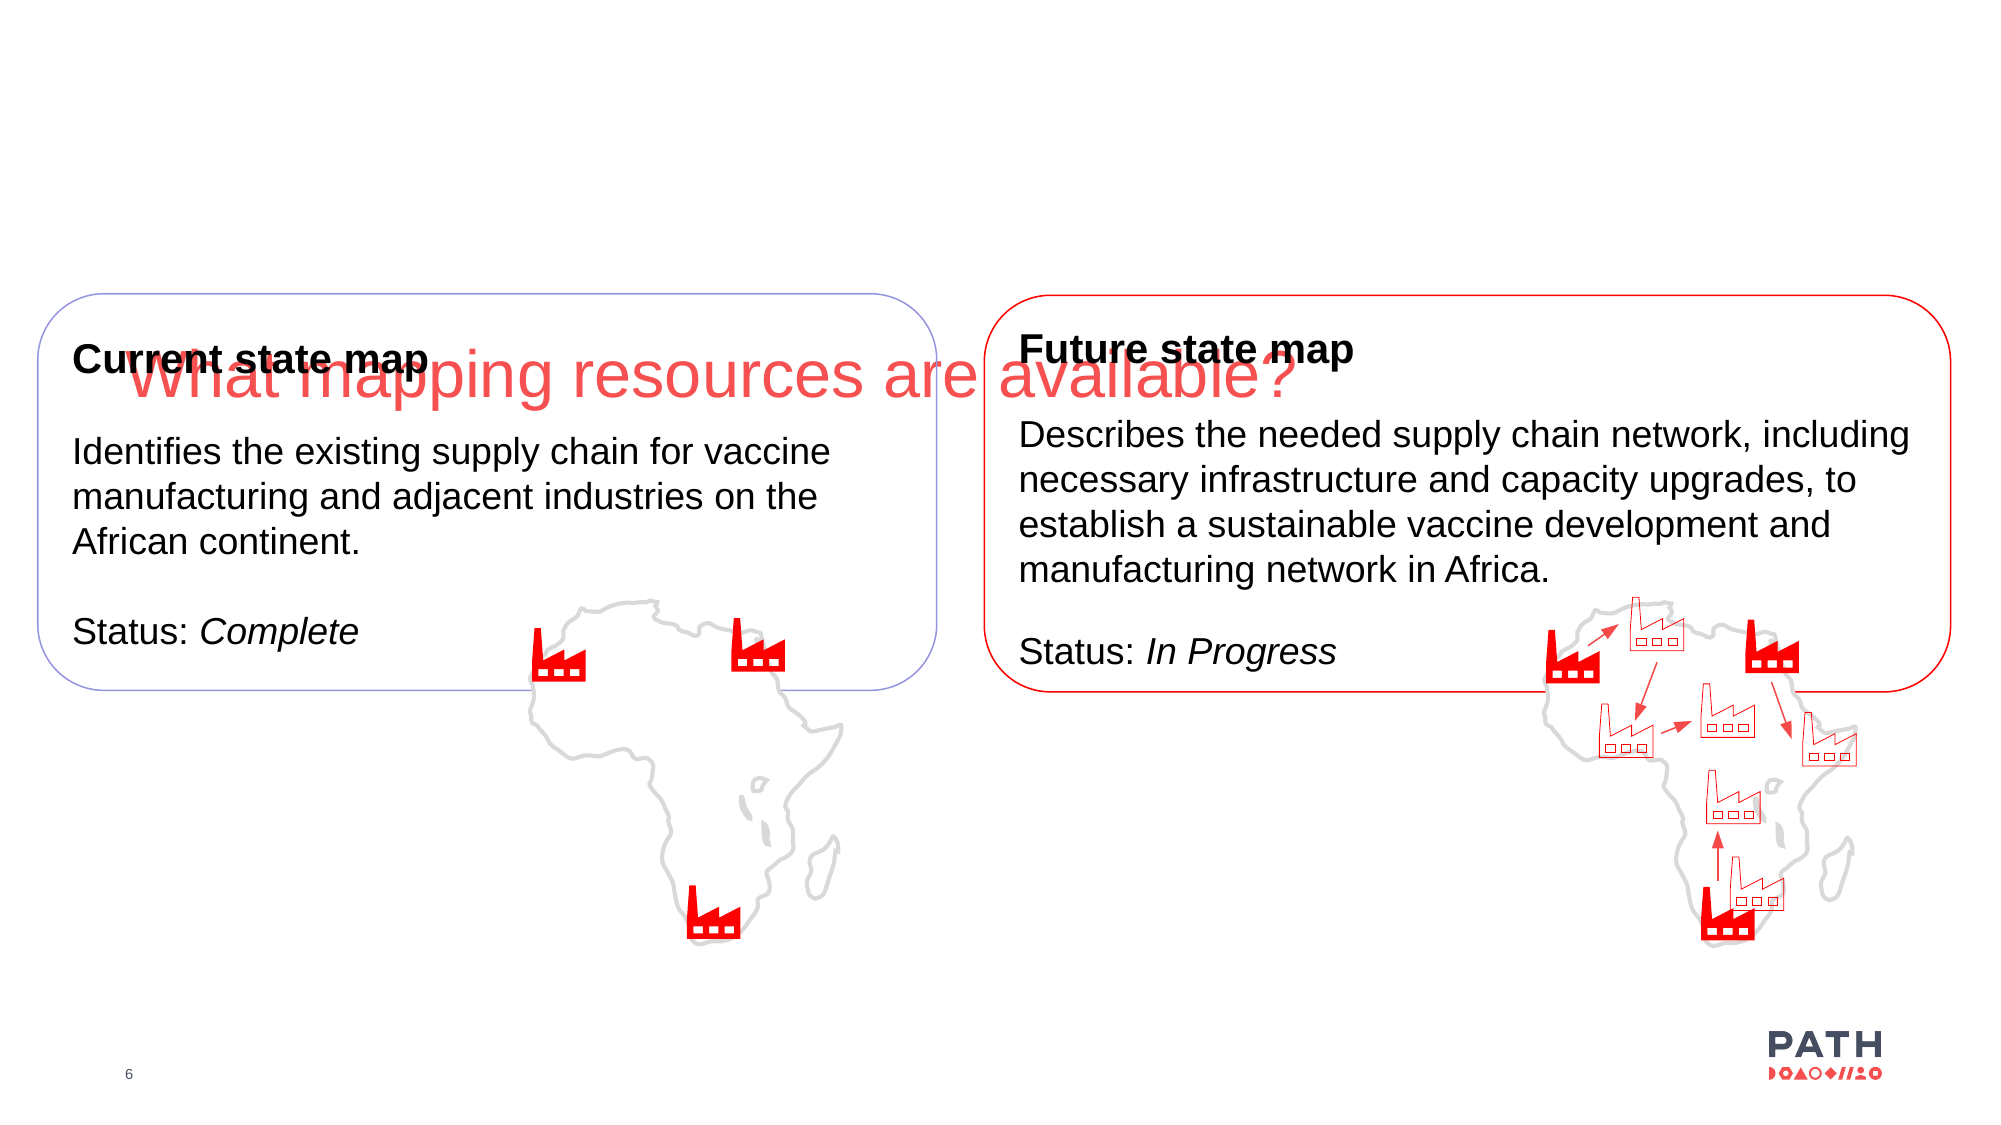

Current state map
Identifies the existing supply chain for vaccine manufacturing and adjacent industries on the African continent.
Status: Complete
Future state map​
​
Describes the needed supply chain network, including necessary infrastructure and capacity upgrades, to establish a sustainable vaccine development and manufacturing network in Africa.
​
Status: In Progress
# What mapping resources are available?